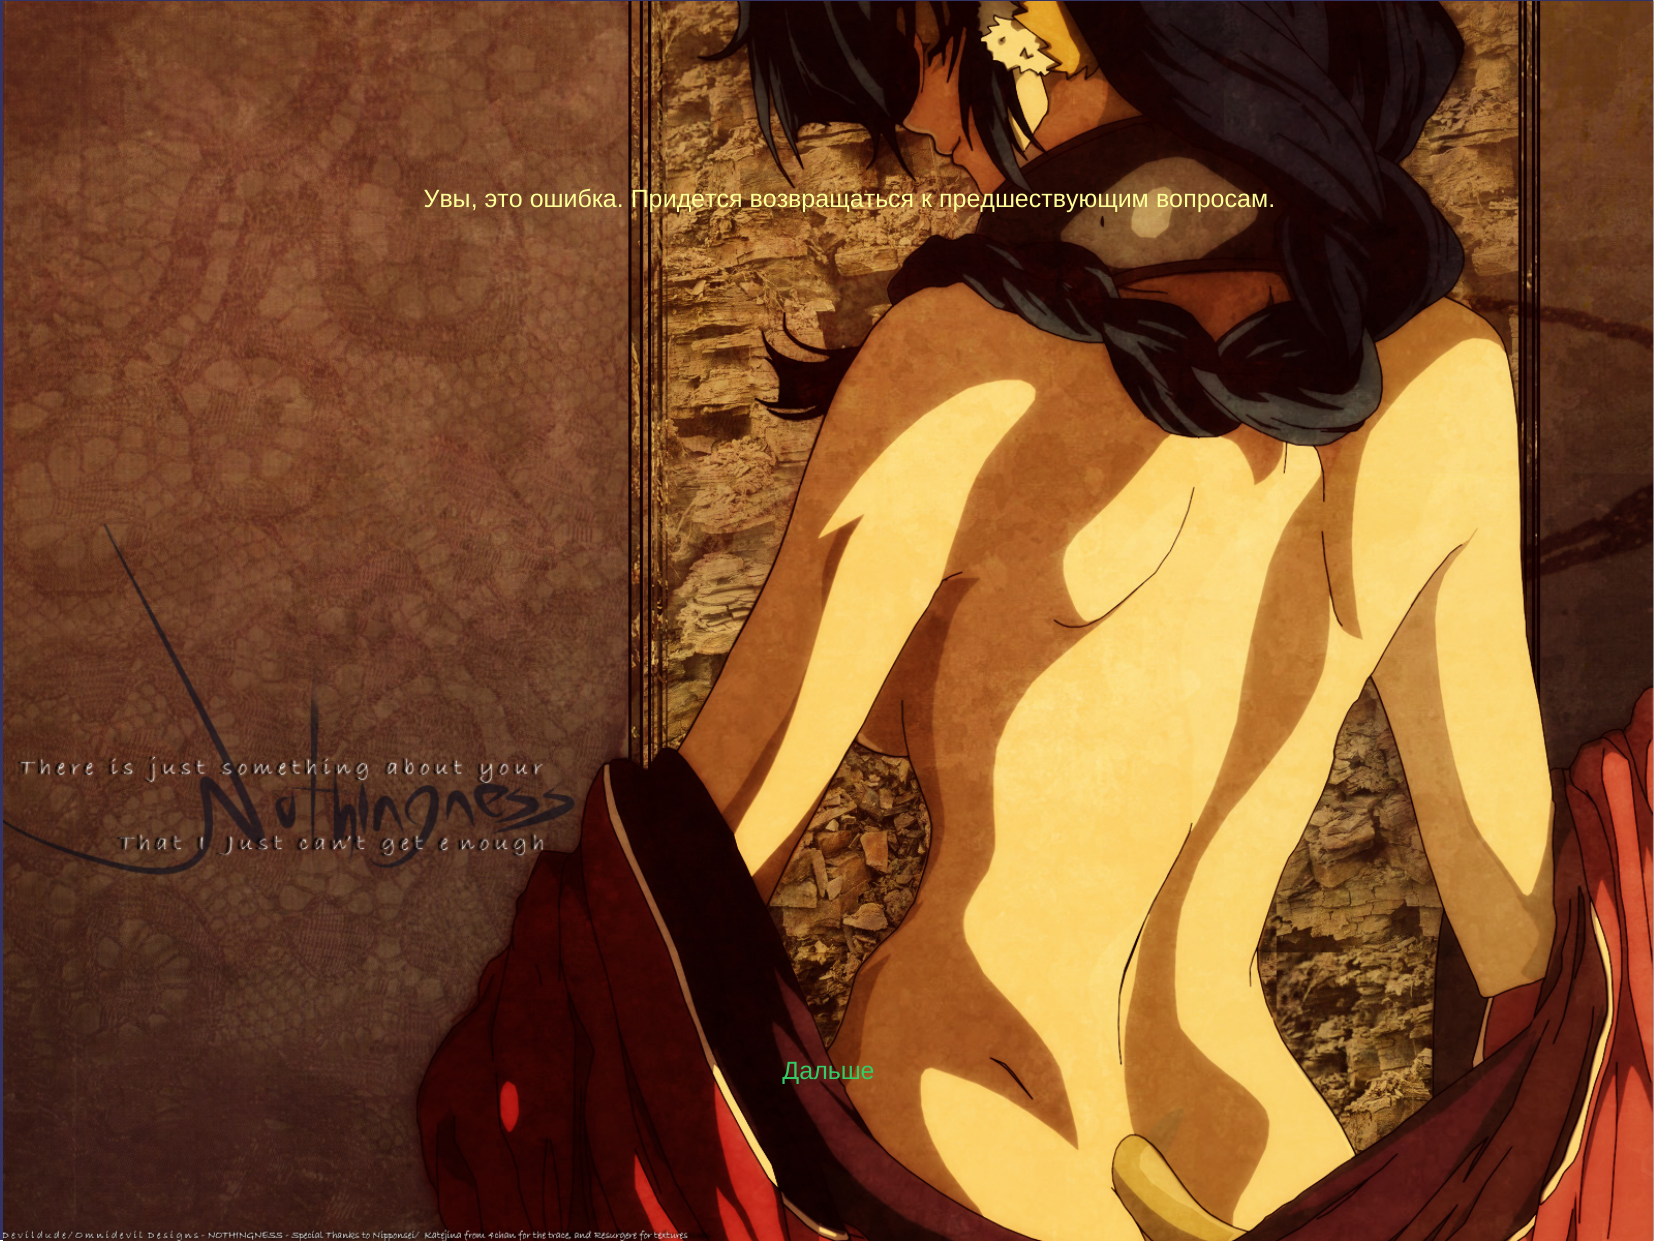

Увы, это ошибка. Придется возвращаться к предшествующим вопросам.
Дальше